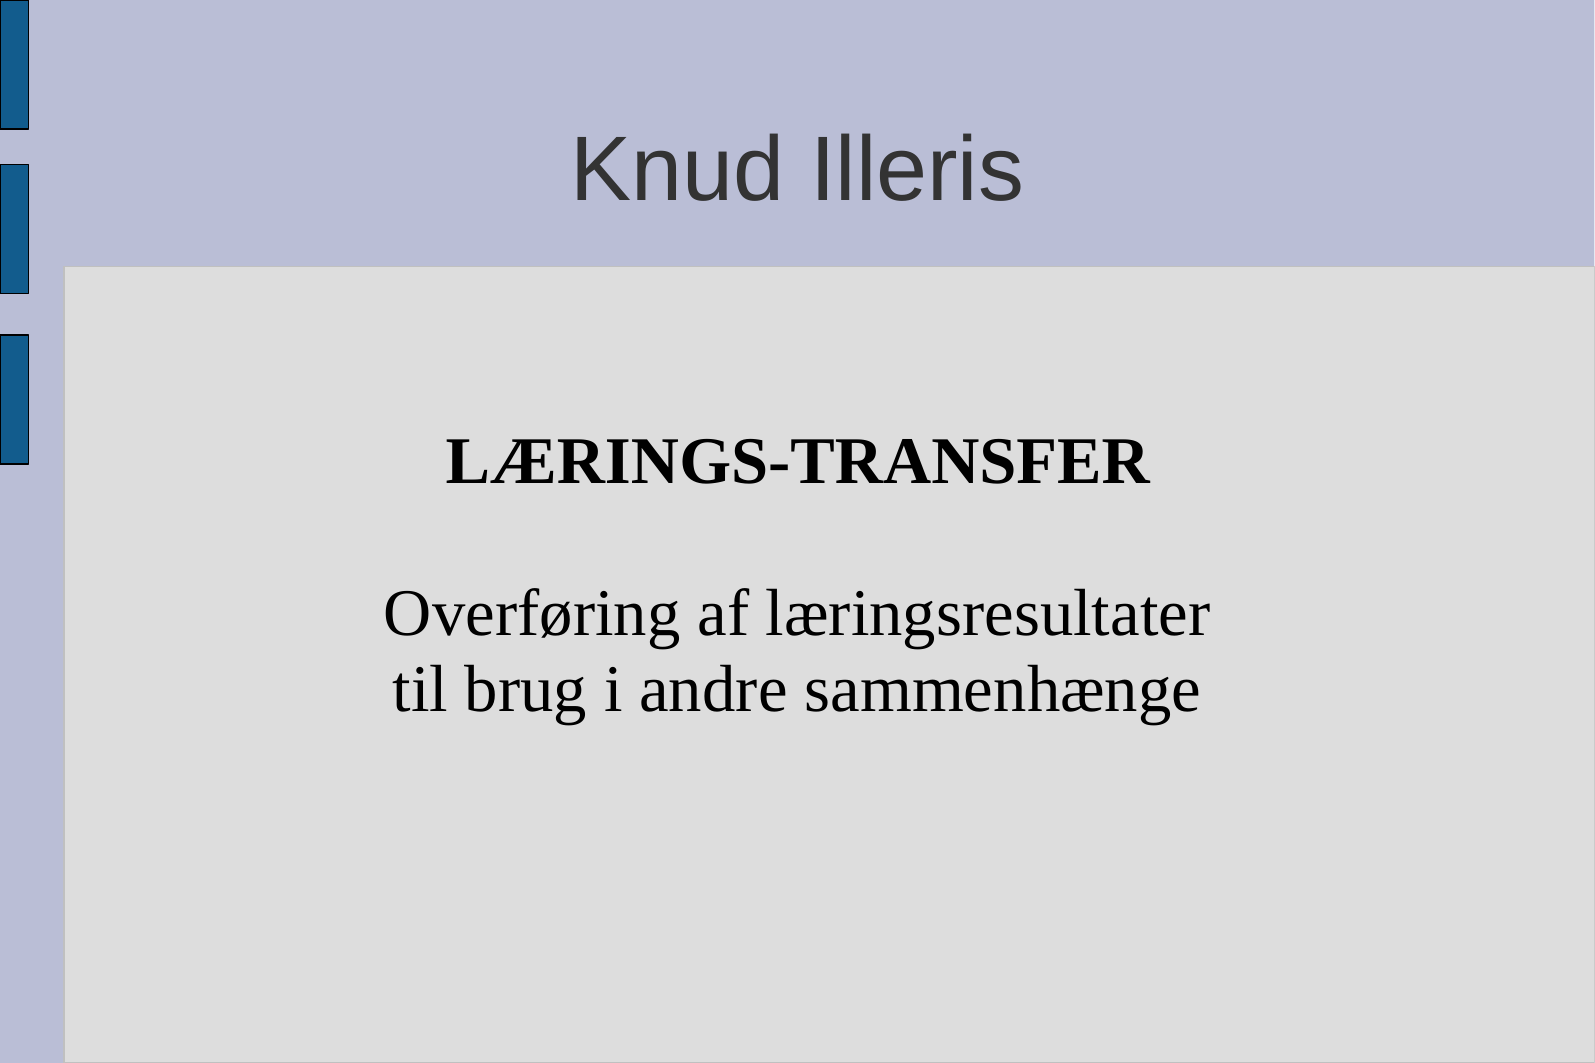

# Knud Illeris
LÆRINGS-TRANSFER
Overføring af læringsresultater
til brug i andre sammenhænge